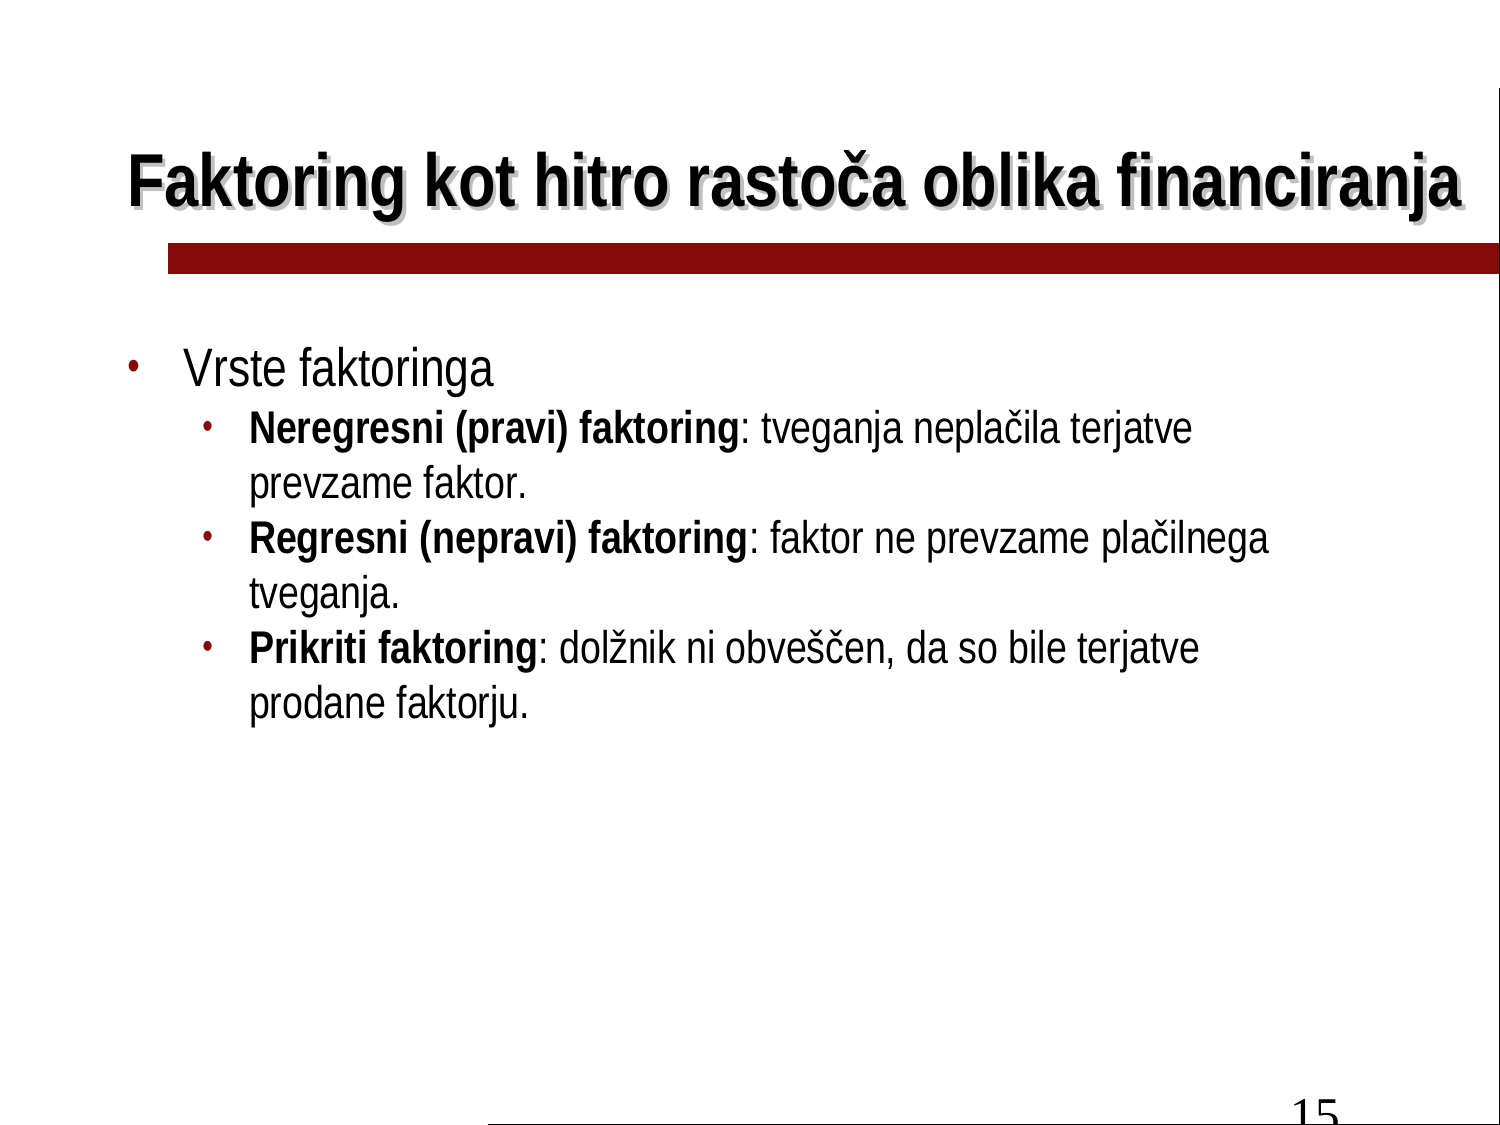

# Faktoring kot hitro rastoča oblika financiranja
Vrste faktoringa
Neregresni (pravi) faktoring: tveganja neplačila terjatve prevzame faktor.
Regresni (nepravi) faktoring: faktor ne prevzame plačilnega tveganja.
Prikriti faktoring: dolžnik ni obveščen, da so bile terjatve prodane faktorju.
15